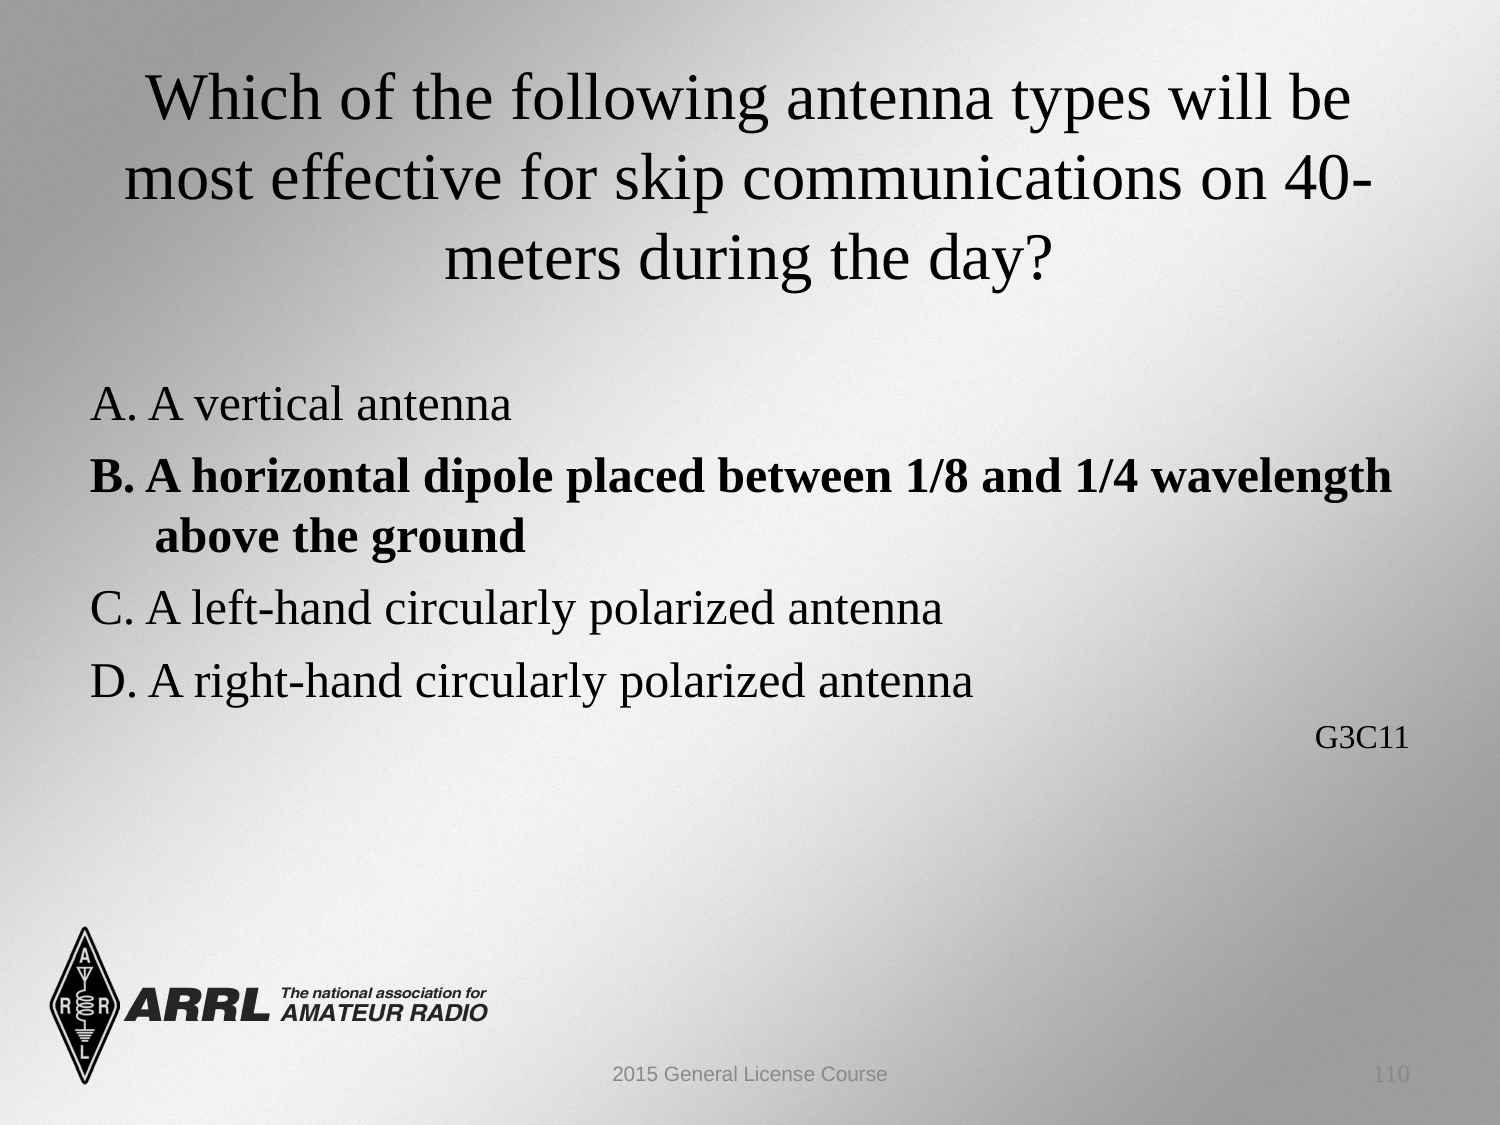

Which of the following antenna types will be most effective for skip communications on 40-meters during the day?
# A. A vertical antenna
B. A horizontal dipole placed between 1/8 and 1/4 wavelength above the ground
C. A left-hand circularly polarized antenna
D. A right-hand circularly polarized antenna
 G3C11
2015 General License Course